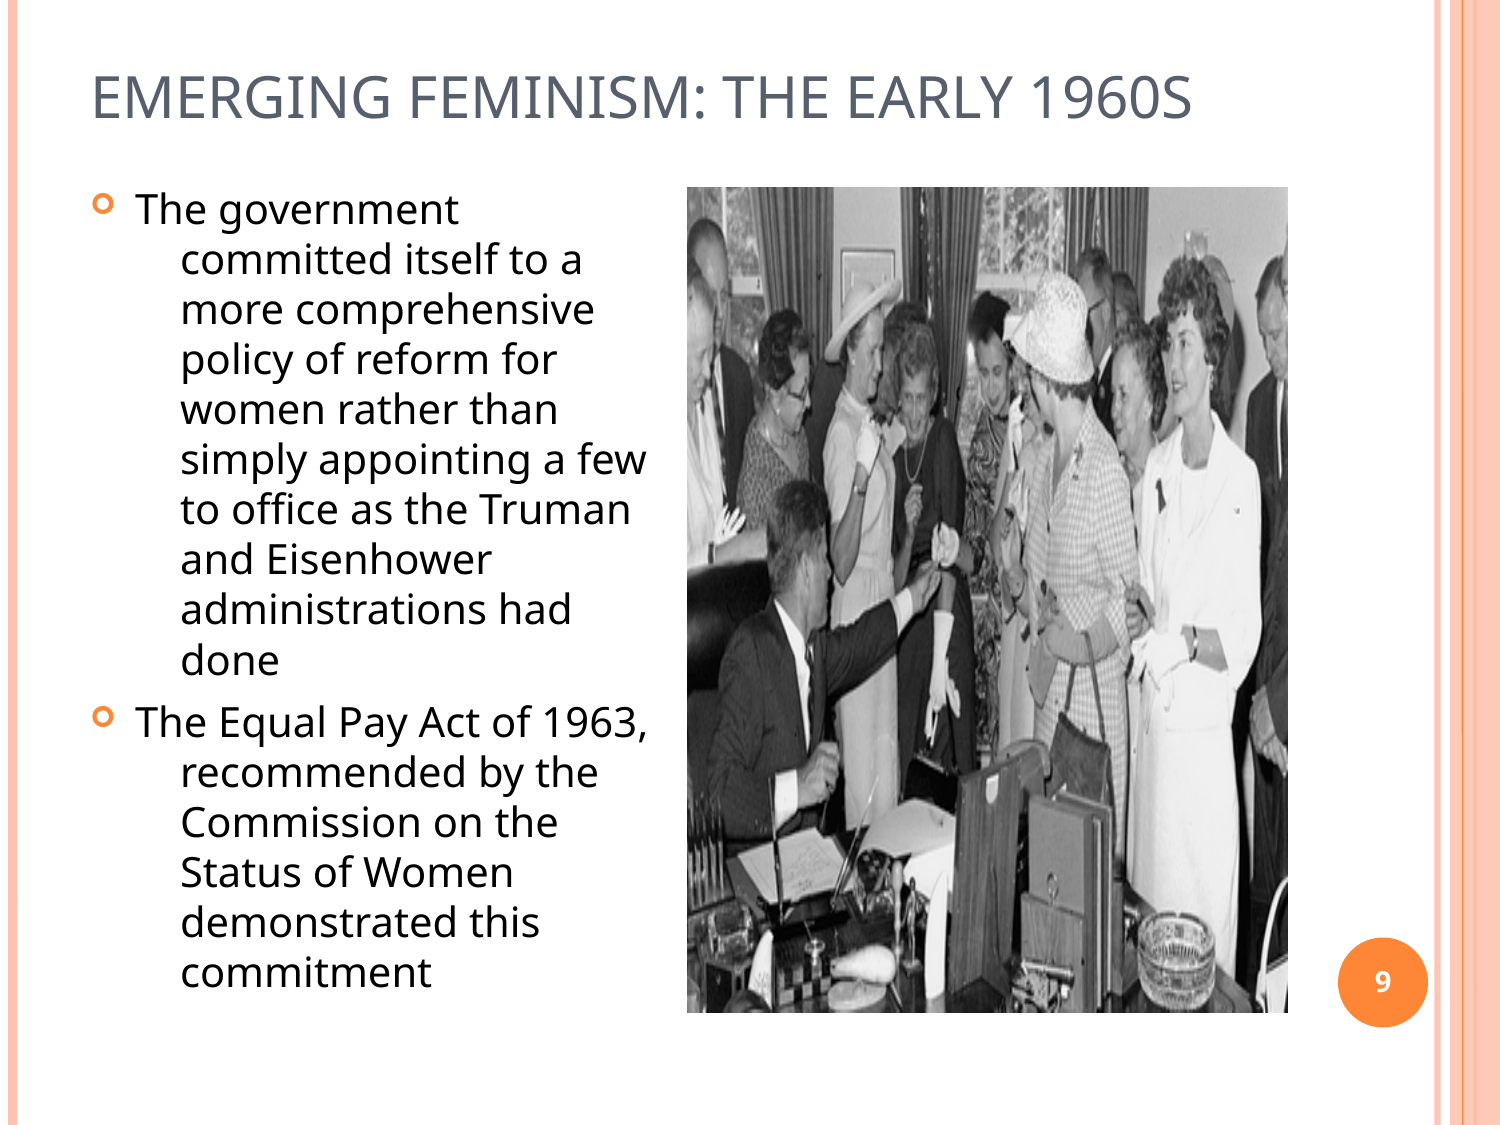

# Emerging Feminism: The Early 1960s
The government committed itself to a more comprehensive policy of reform for women rather than simply appointing a few to office as the Truman and Eisenhower administrations had done
The Equal Pay Act of 1963, recommended by the Commission on the Status of Women demonstrated this commitment